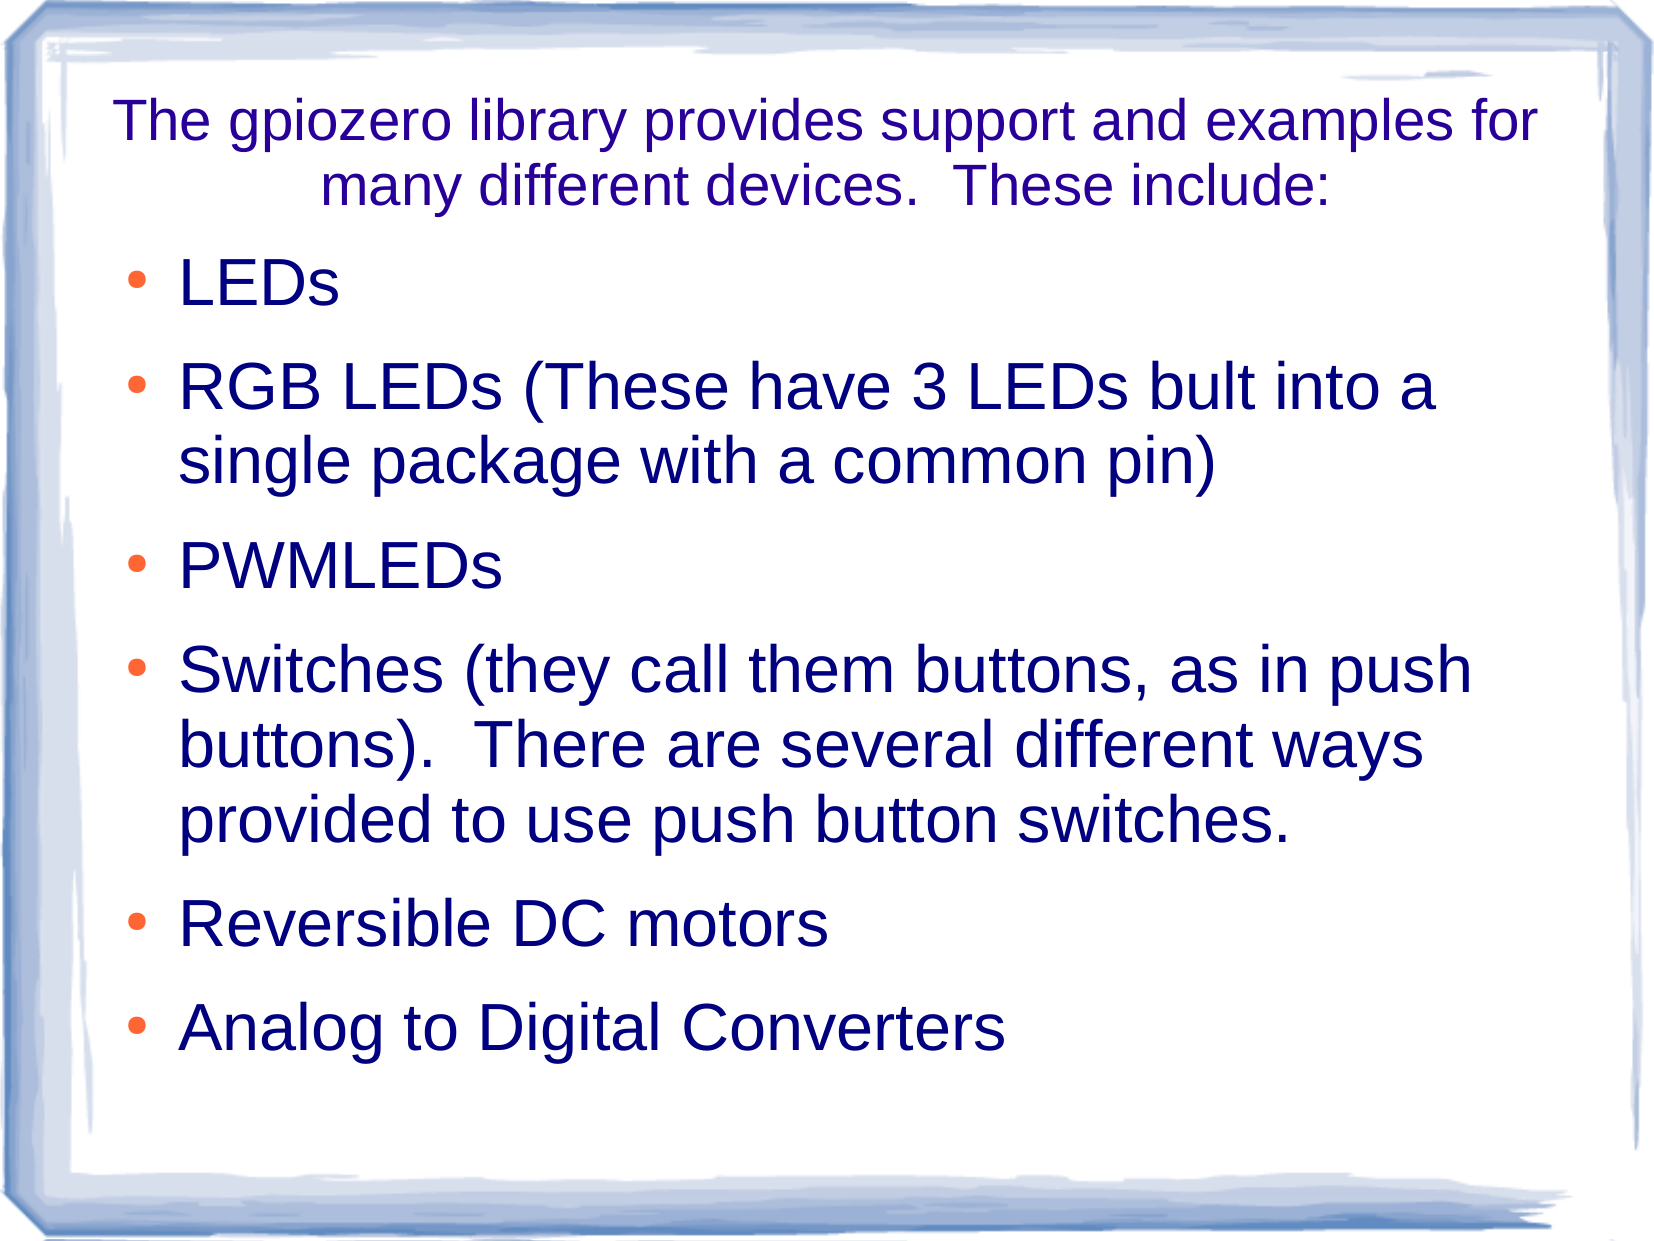

# The gpiozero library provides support and examples for many different devices. These include:
LEDs
RGB LEDs (These have 3 LEDs bult into a single package with a common pin)
PWMLEDs
Switches (they call them buttons, as in push buttons). There are several different ways provided to use push button switches.
Reversible DC motors
Analog to Digital Converters